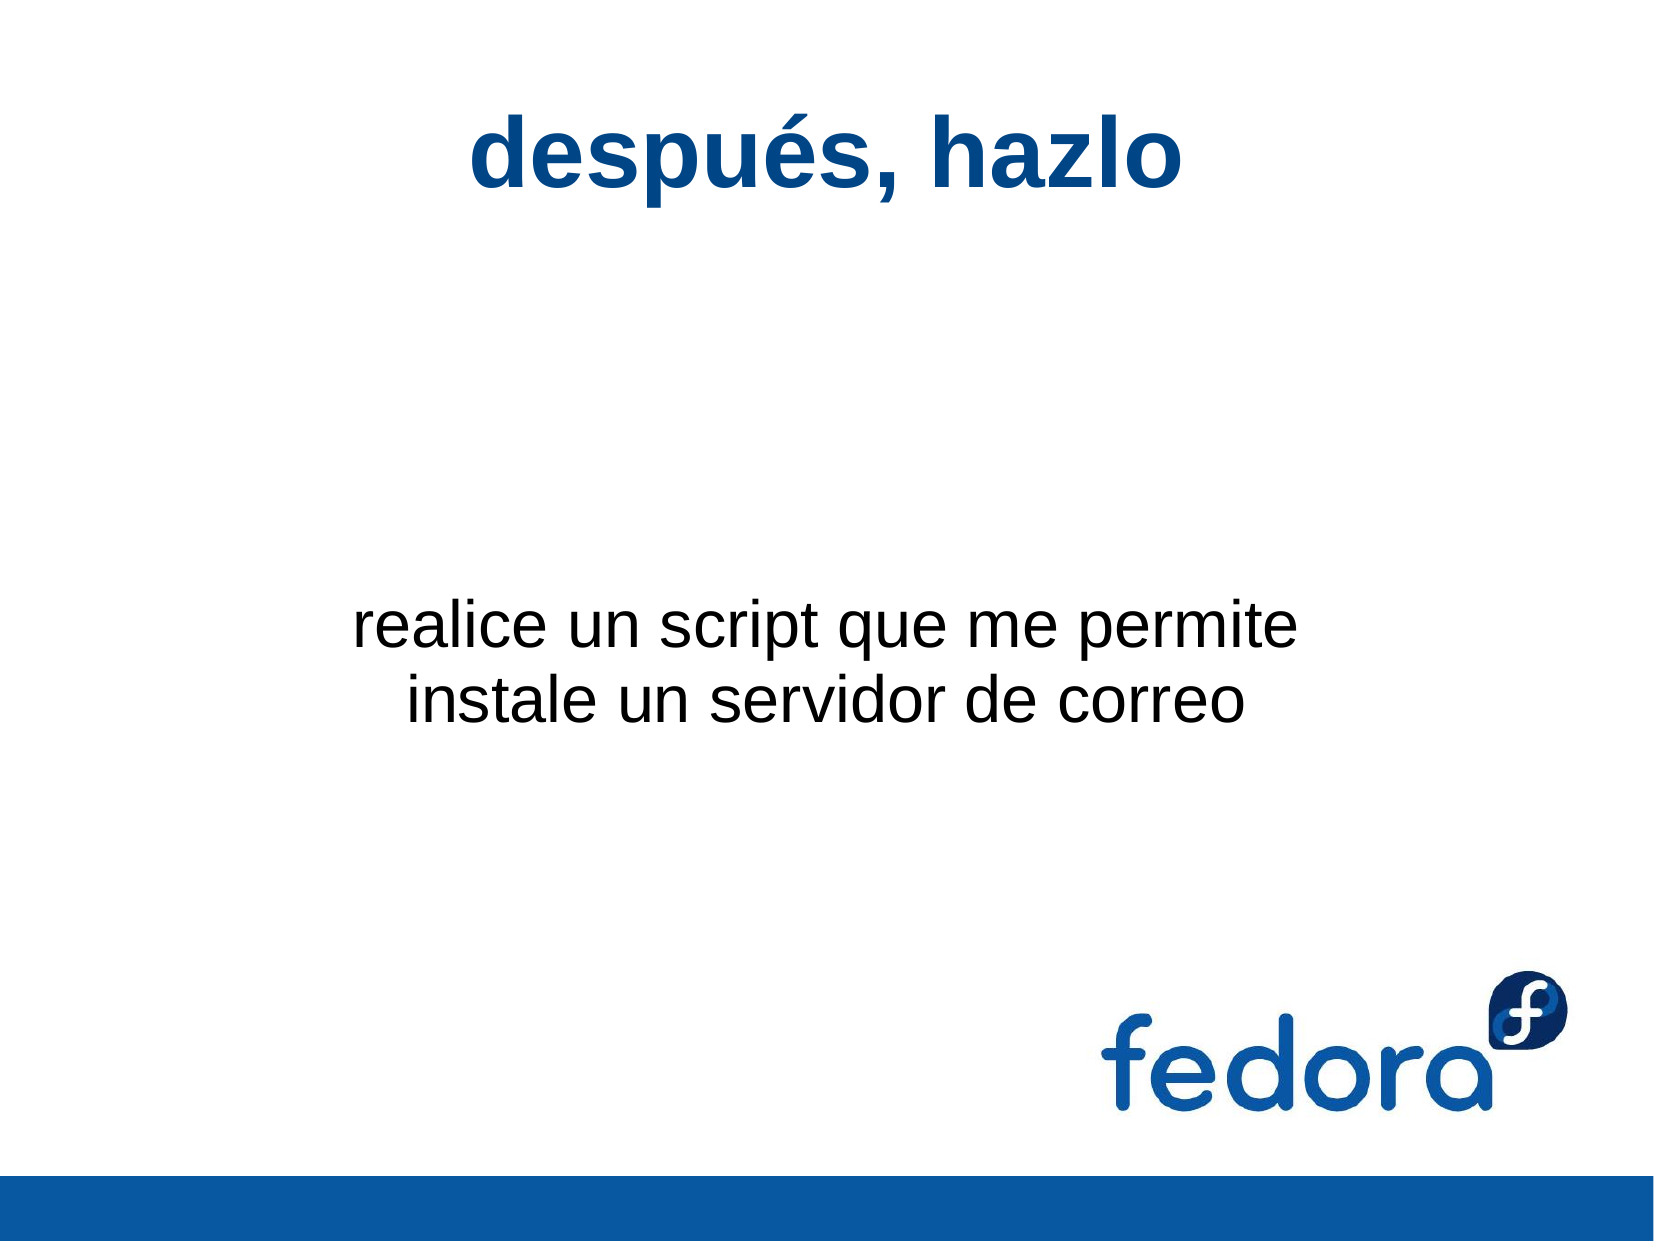

# después, hazlo
realice un script que me permite
instale un servidor de correo